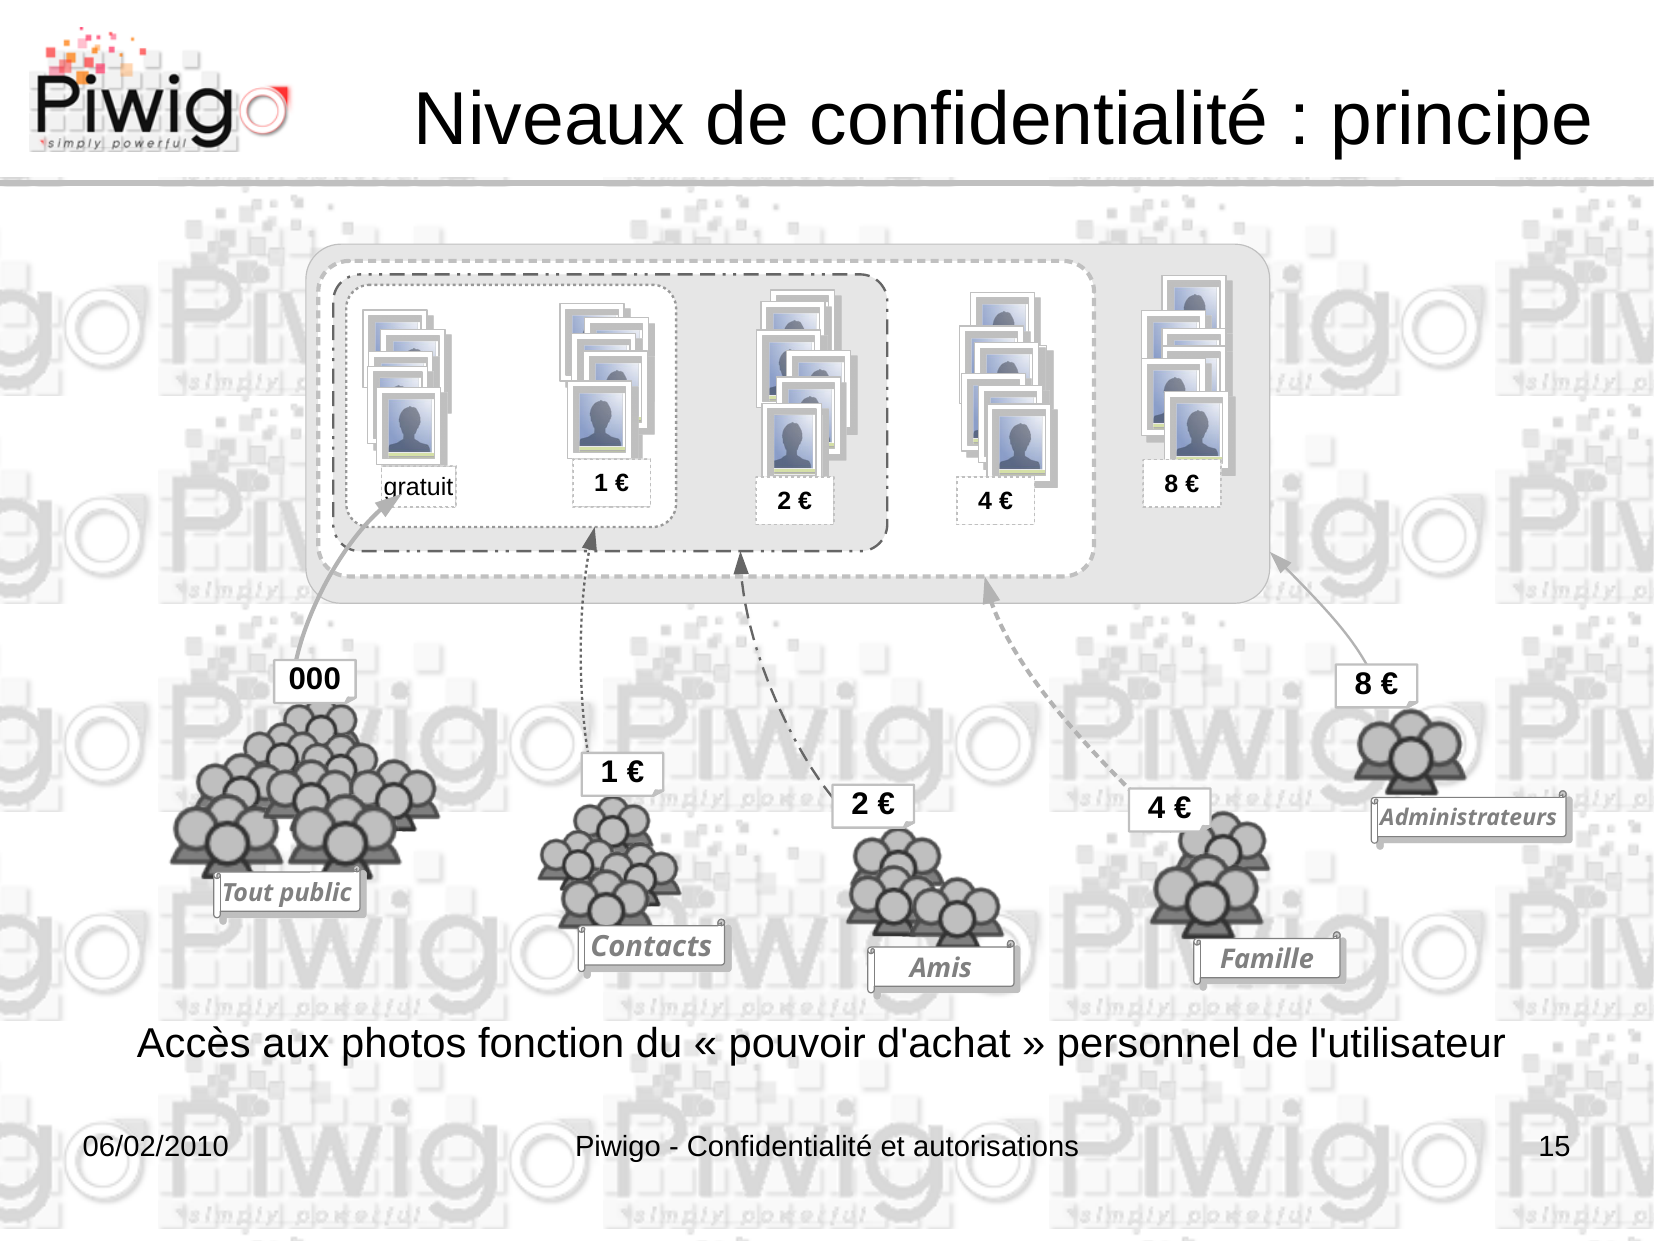

# Niveaux de confidentialité : principe
1 €
8 €
gratuit
2 €
4 €
000
8 €
1 €
2 €
4 €
Administrateurs
Tout public
Contacts
Famille
Amis
Accès aux photos fonction du « pouvoir d'achat » personnel de l'utilisateur
06/02/2010
Piwigo - Confidentialité et autorisations
15